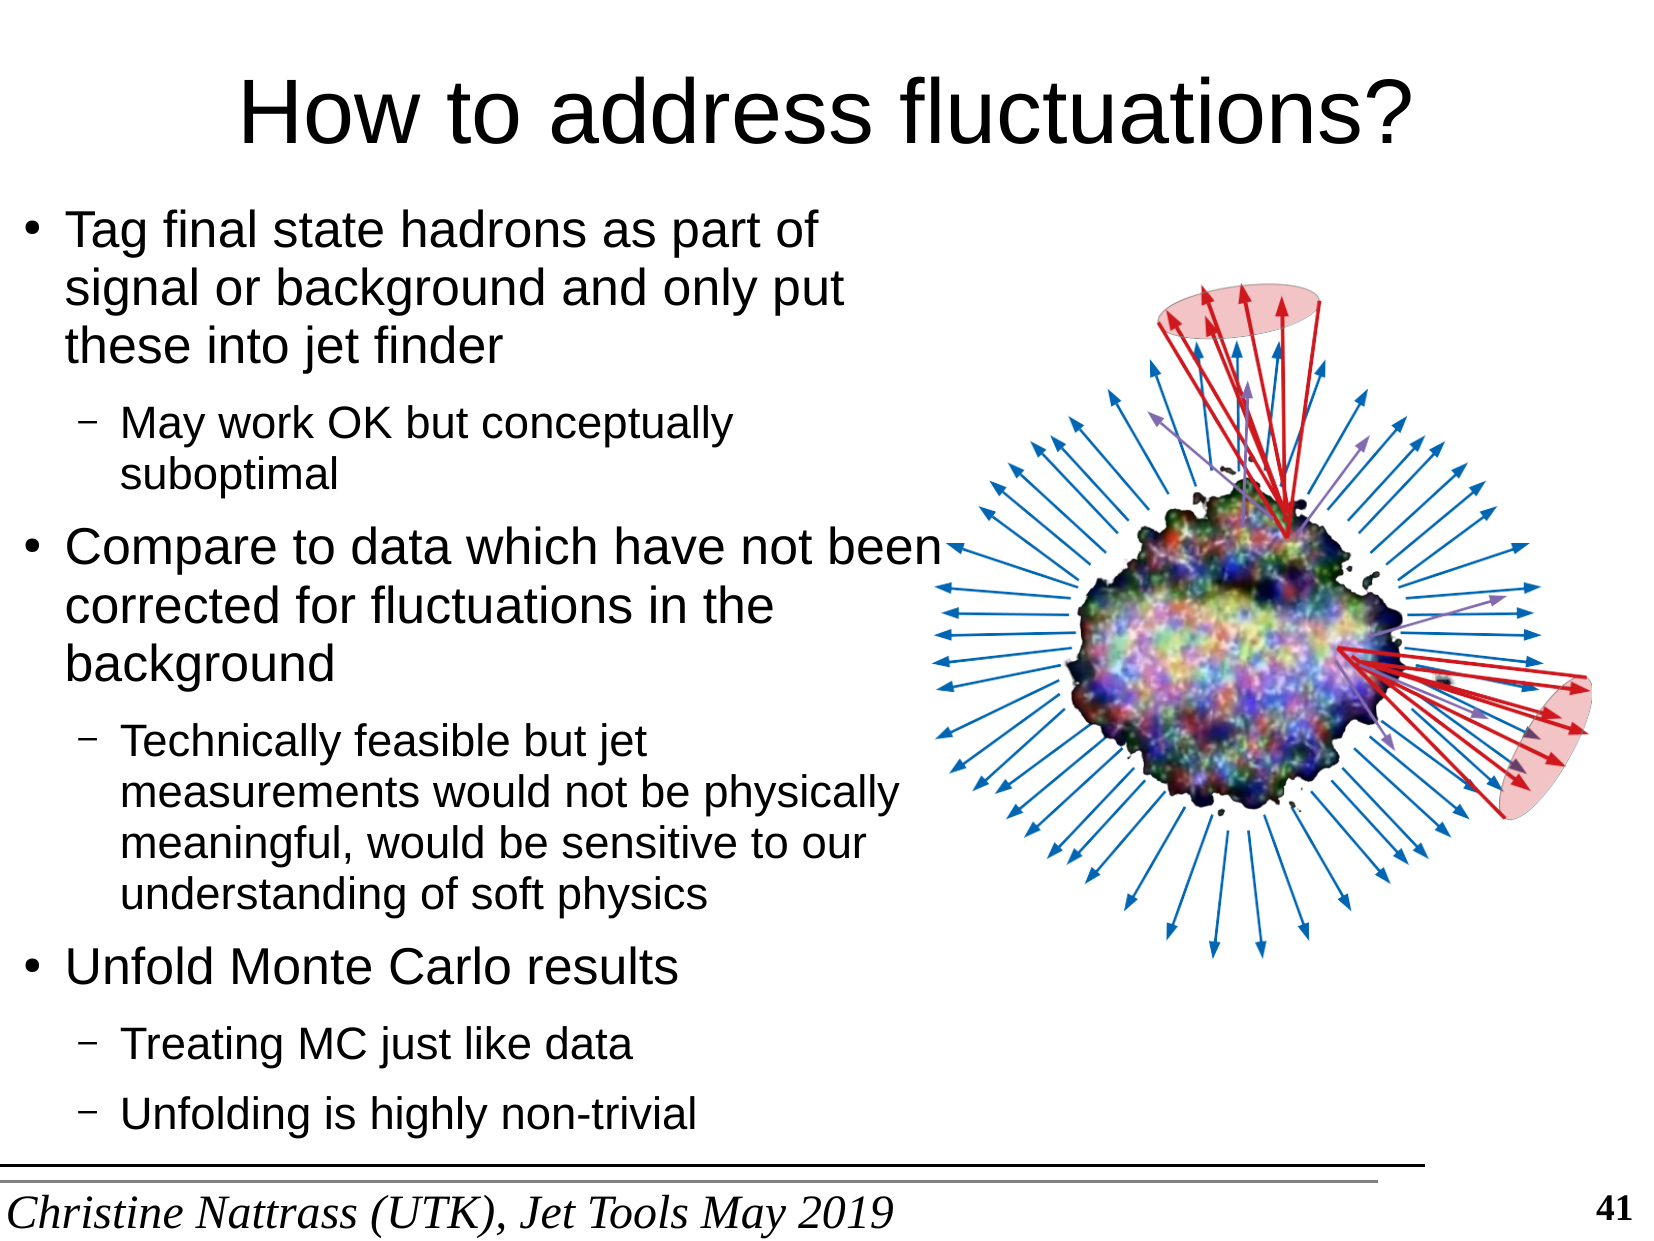

# How to address fluctuations?
Tag final state hadrons as part of signal or background and only put these into jet finder
May work OK but conceptually suboptimal
Compare to data which have not been corrected for fluctuations in the background
Technically feasible but jet measurements would not be physically meaningful, would be sensitive to our understanding of soft physics
Unfold Monte Carlo results
Treating MC just like data
Unfolding is highly non-trivial